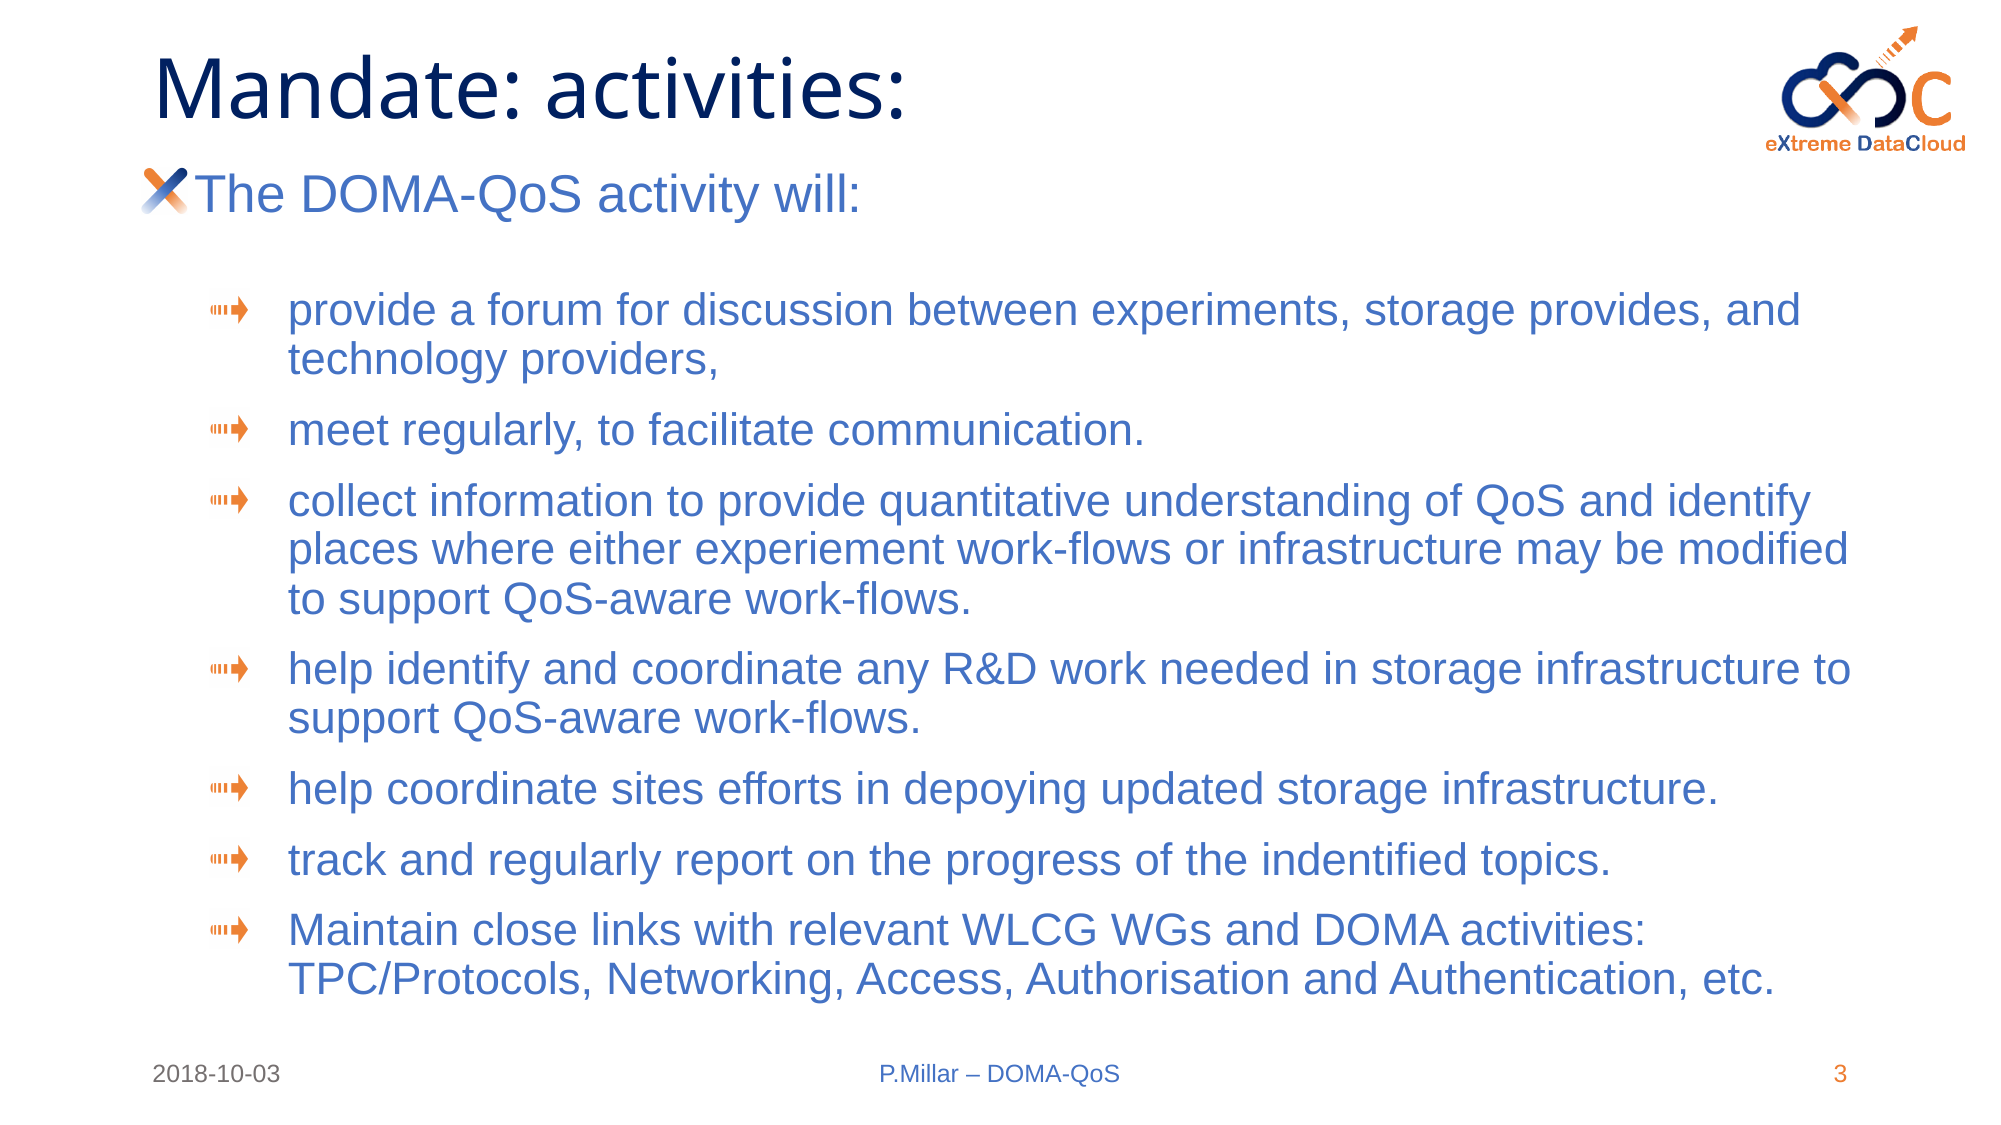

# Mandate: activities:
The DOMA-QoS activity will:
provide a forum for discussion between experiments, storage provides, and technology providers,
meet regularly, to facilitate communication.
collect information to provide quantitative understanding of QoS and identify places where either experiement work-flows or infrastructure may be modified to support QoS-aware work-flows.
help identify and coordinate any R&D work needed in storage infrastructure to support QoS-aware work-flows.
help coordinate sites efforts in depoying updated storage infrastructure.
track and regularly report on the progress of the indentified topics.
Maintain close links with relevant WLCG WGs and DOMA activities: TPC/Protocols, Networking, Access, Authorisation and Authentication, etc.
2018-10-03
P.Millar – DOMA-QoS